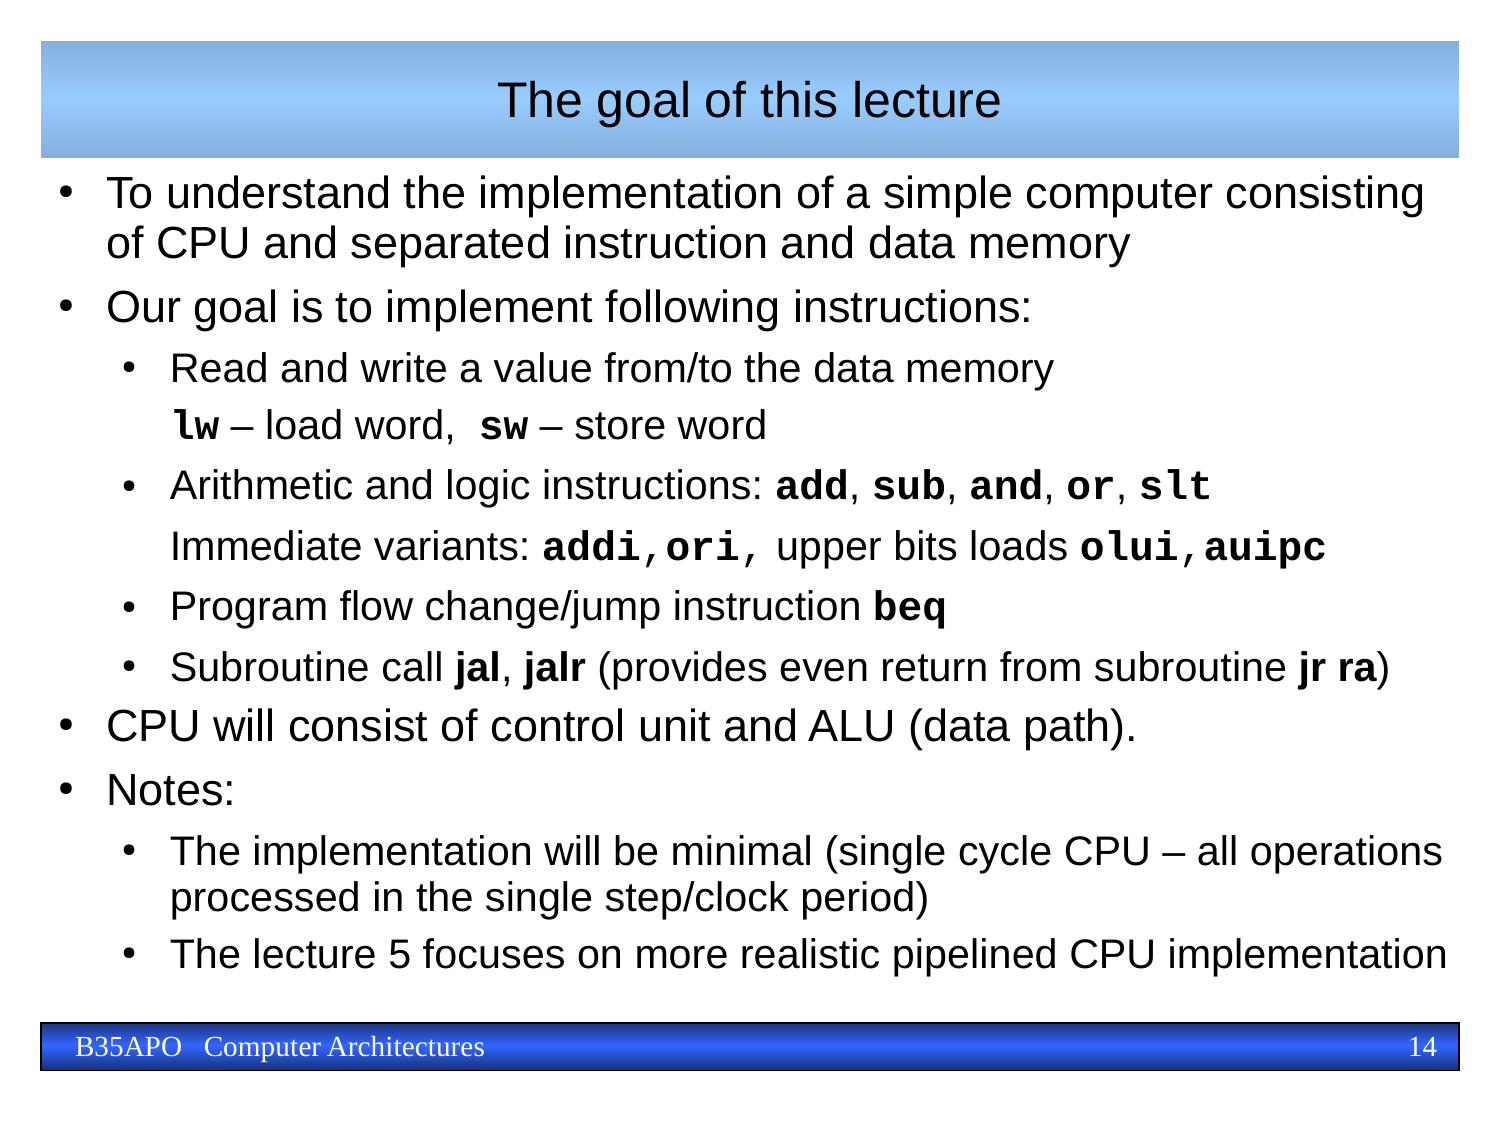

# The goal of this lecture
To understand the implementation of a simple computer consisting of CPU and separated instruction and data memory
Our goal is to implement following instructions:
Read and write a value from/to the data memory
lw – load word, sw – store word
Arithmetic and logic instructions: add, sub, and, or, slt
Immediate variants: addi,ori, upper bits loads olui,auipc
Program flow change/jump instruction beq
Subroutine call jal, jalr (provides even return from subroutine jr ra)
CPU will consist of control unit and ALU (data path).
Notes:
The implementation will be minimal (single cycle CPU – all operations processed in the single step/clock period)
The lecture 5 focuses on more realistic pipelined CPU implementation
B35APO Computer Architectures
14